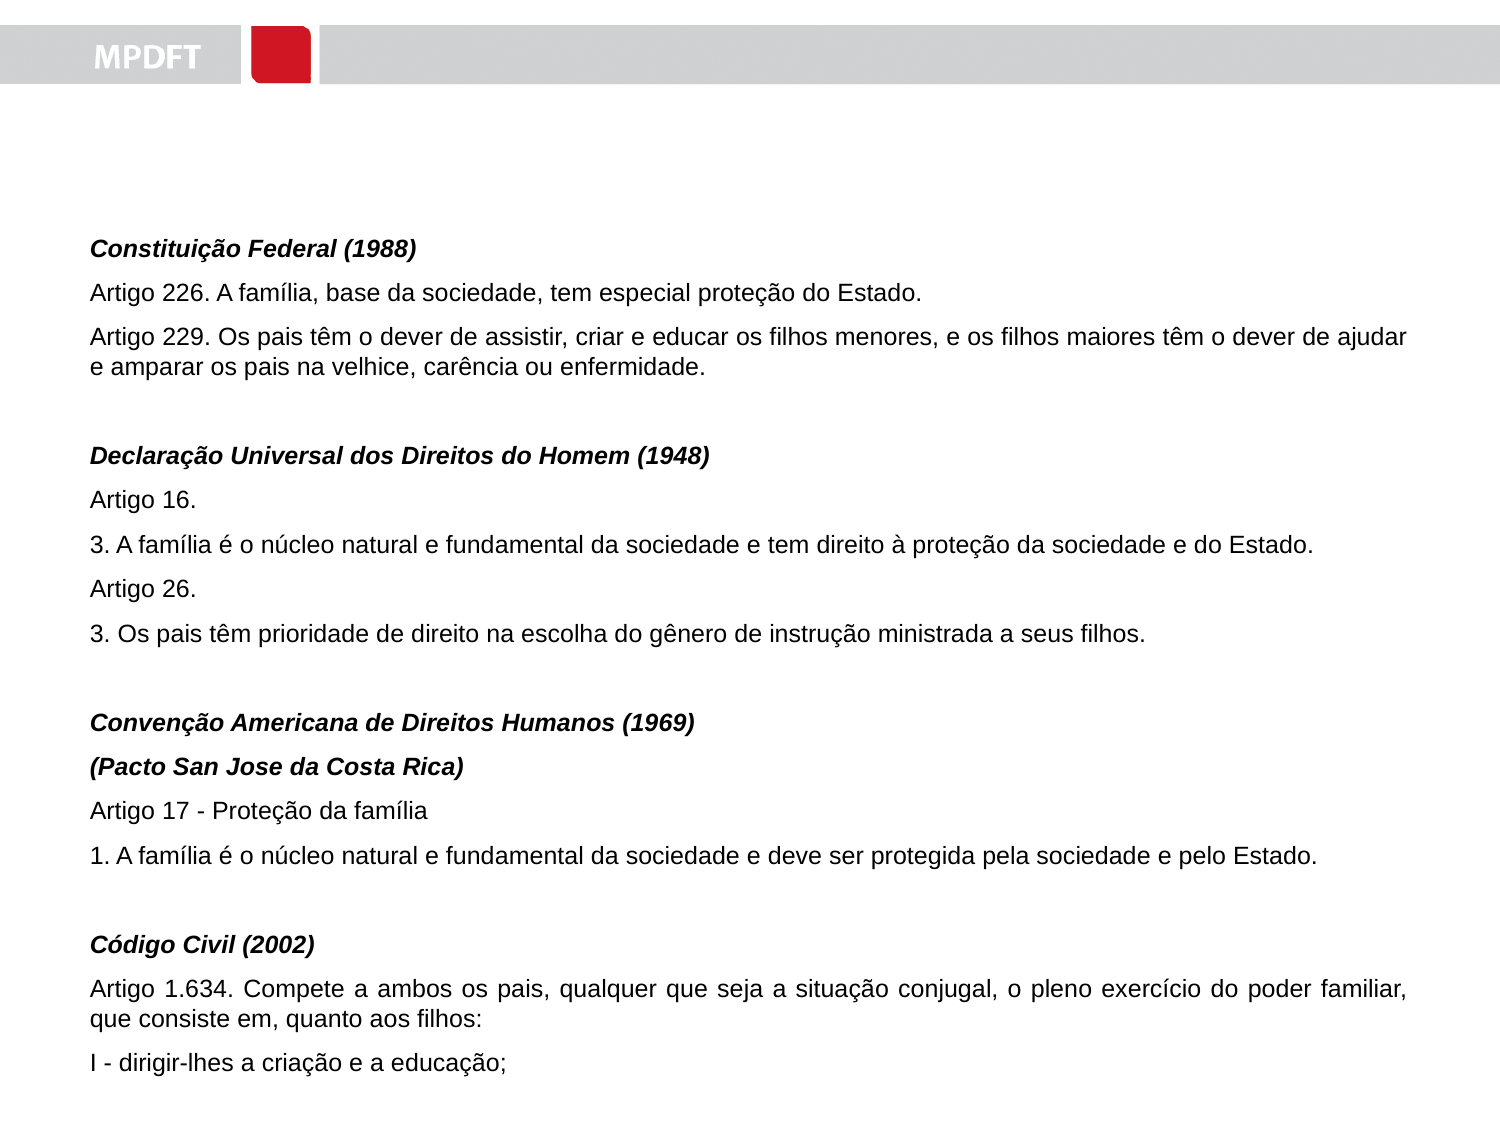

Constituição Federal (1988)
Artigo 226. A família, base da sociedade, tem especial proteção do Estado.
Artigo 229. Os pais têm o dever de assistir, criar e educar os filhos menores, e os filhos maiores têm o dever de ajudar e amparar os pais na velhice, carência ou enfermidade.
Declaração Universal dos Direitos do Homem (1948)
Artigo 16.
3. A família é o núcleo natural e fundamental da sociedade e tem direito à proteção da sociedade e do Estado.
Artigo 26.
3. Os pais têm prioridade de direito na escolha do gênero de instrução ministrada a seus filhos.
Convenção Americana de Direitos Humanos (1969)
(Pacto San Jose da Costa Rica)
Artigo 17 - Proteção da família
1. A família é o núcleo natural e fundamental da sociedade e deve ser protegida pela sociedade e pelo Estado.
Código Civil (2002)
Artigo 1.634. Compete a ambos os pais, qualquer que seja a situação conjugal, o pleno exercício do poder familiar, que consiste em, quanto aos filhos:
I - dirigir-lhes a criação e a educação;